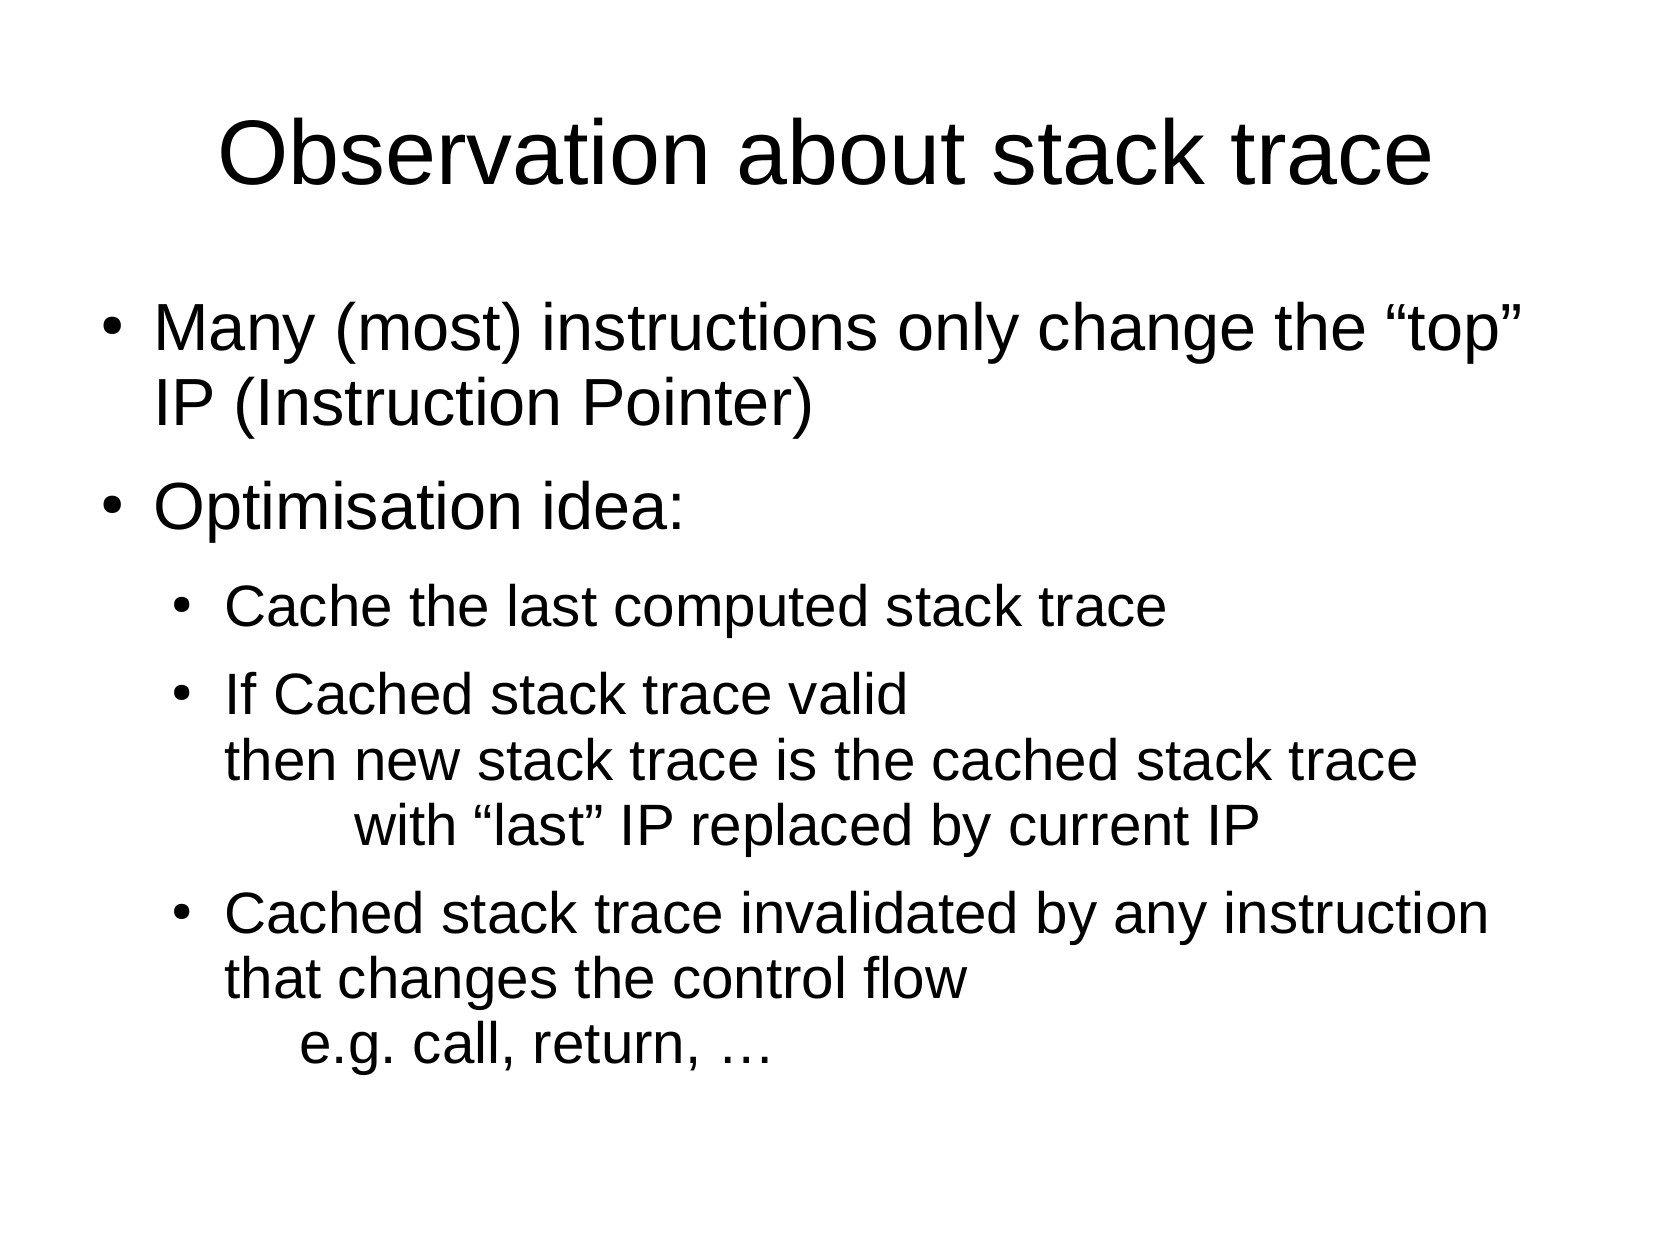

# Observation about stack trace
Many (most) instructions only change the “top” IP (Instruction Pointer)
Optimisation idea:
Cache the last computed stack trace
If Cached stack trace valid
then new stack trace is the cached stack trace
 with “last” IP replaced by current IP
Cached stack trace invalidated by any instruction that changes the control flow
	e.g. call, return, …